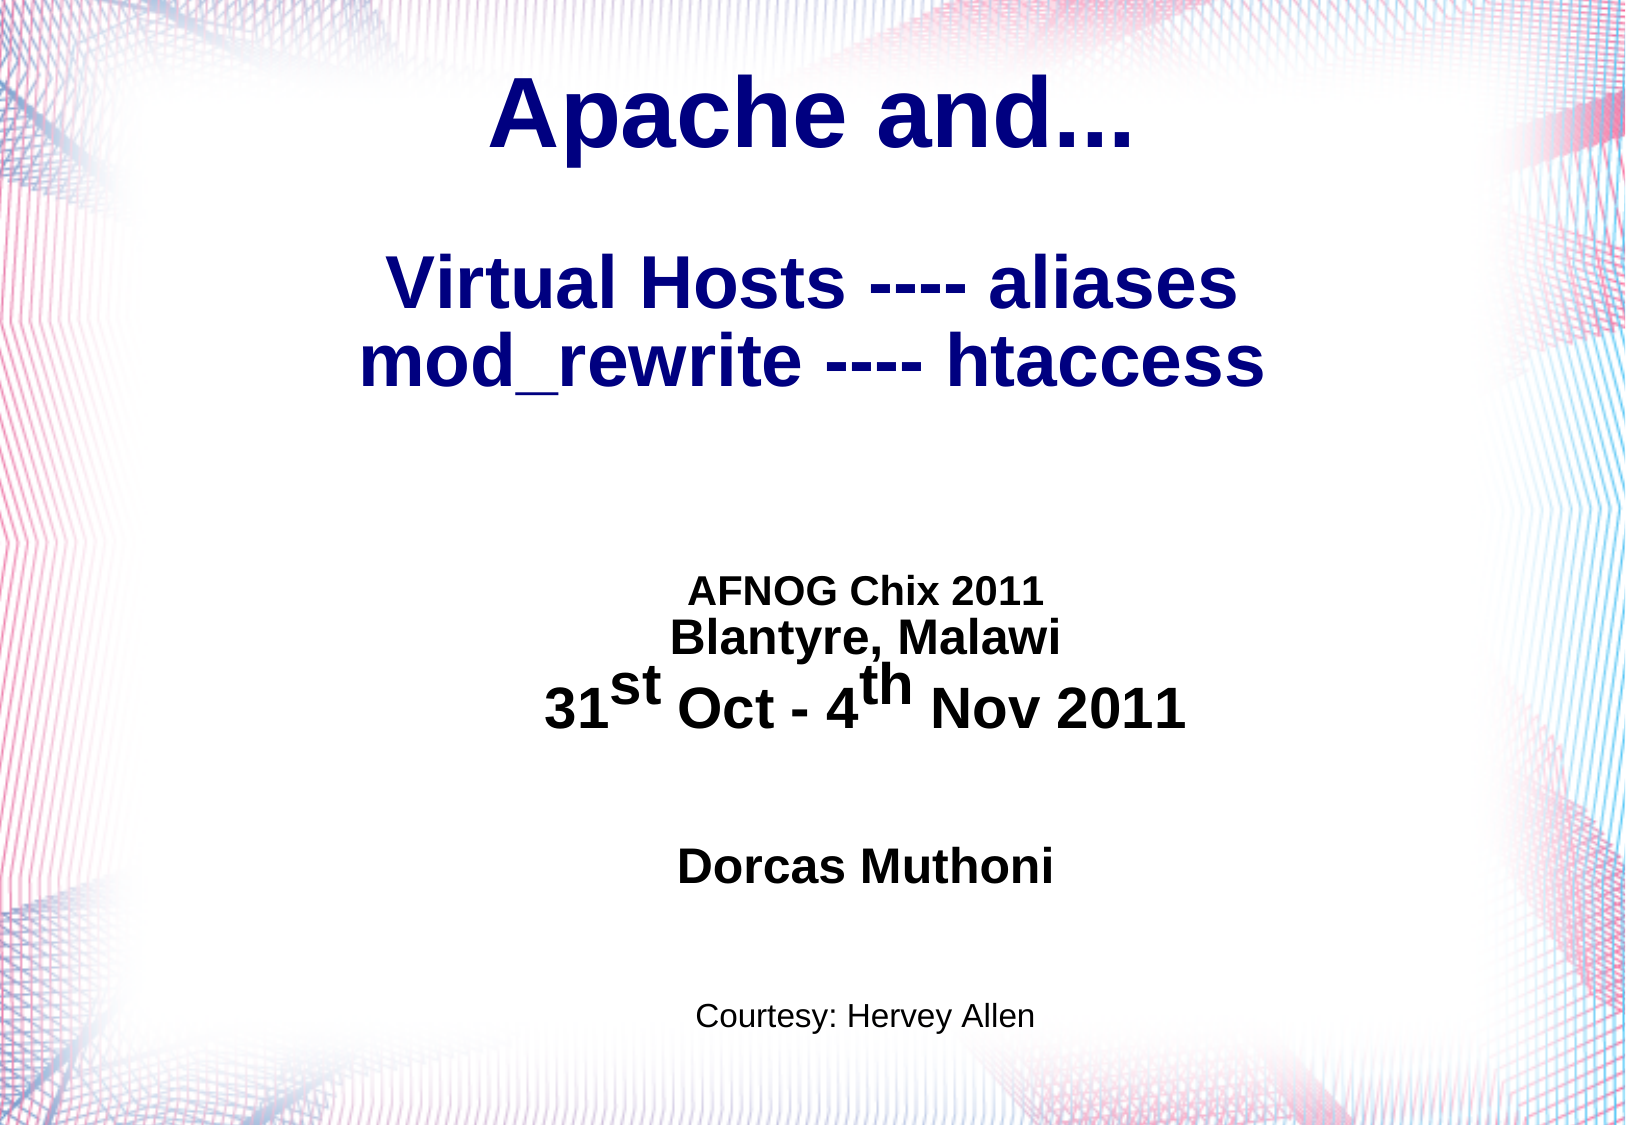

Apache and...
Virtual Hosts ---- aliases
mod_rewrite ---- htaccess
AFNOG Chix 2011
Blantyre, Malawi
31st Oct - 4th Nov 2011
Dorcas Muthoni
Courtesy: Hervey Allen